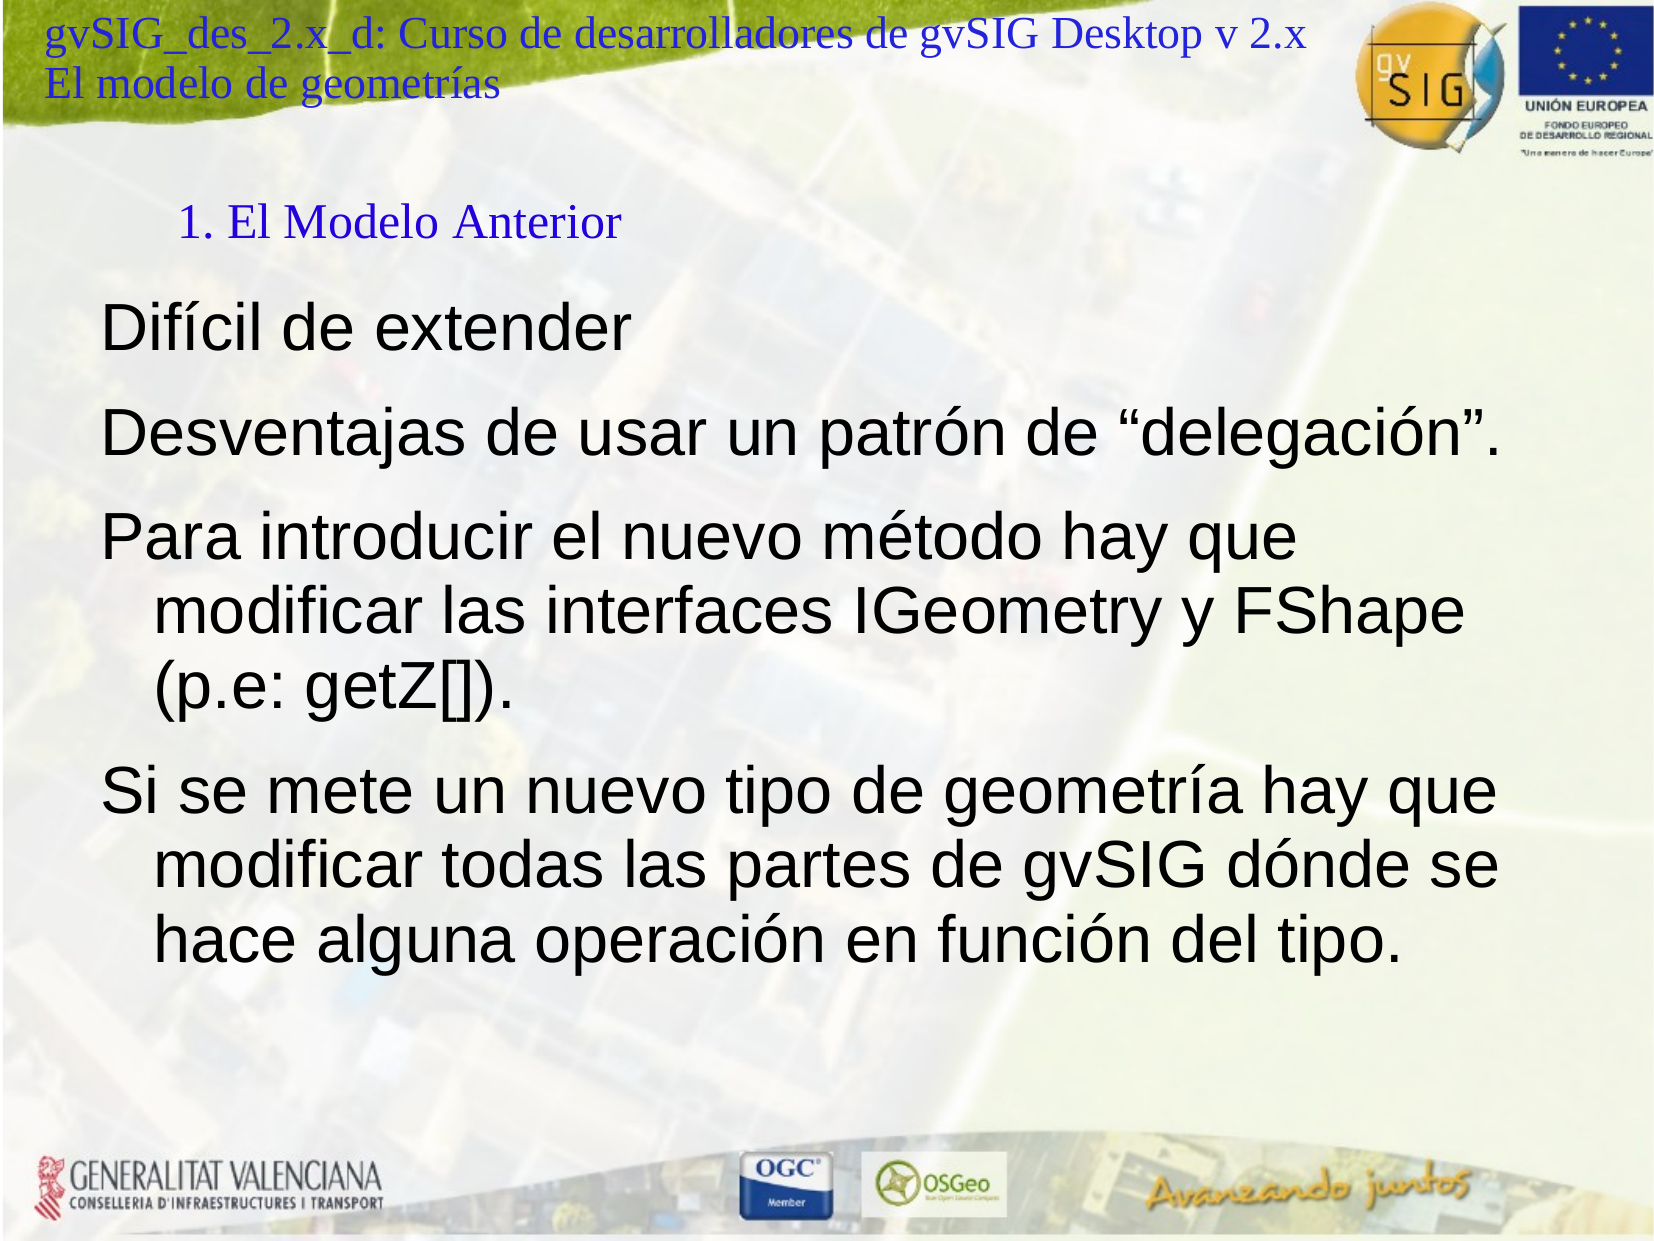

# 1. El Modelo Anterior
Difícil de extender
Desventajas de usar un patrón de “delegación”.
Para introducir el nuevo método hay que modificar las interfaces IGeometry y FShape (p.e: getZ[]).
Si se mete un nuevo tipo de geometría hay que modificar todas las partes de gvSIG dónde se hace alguna operación en función del tipo.